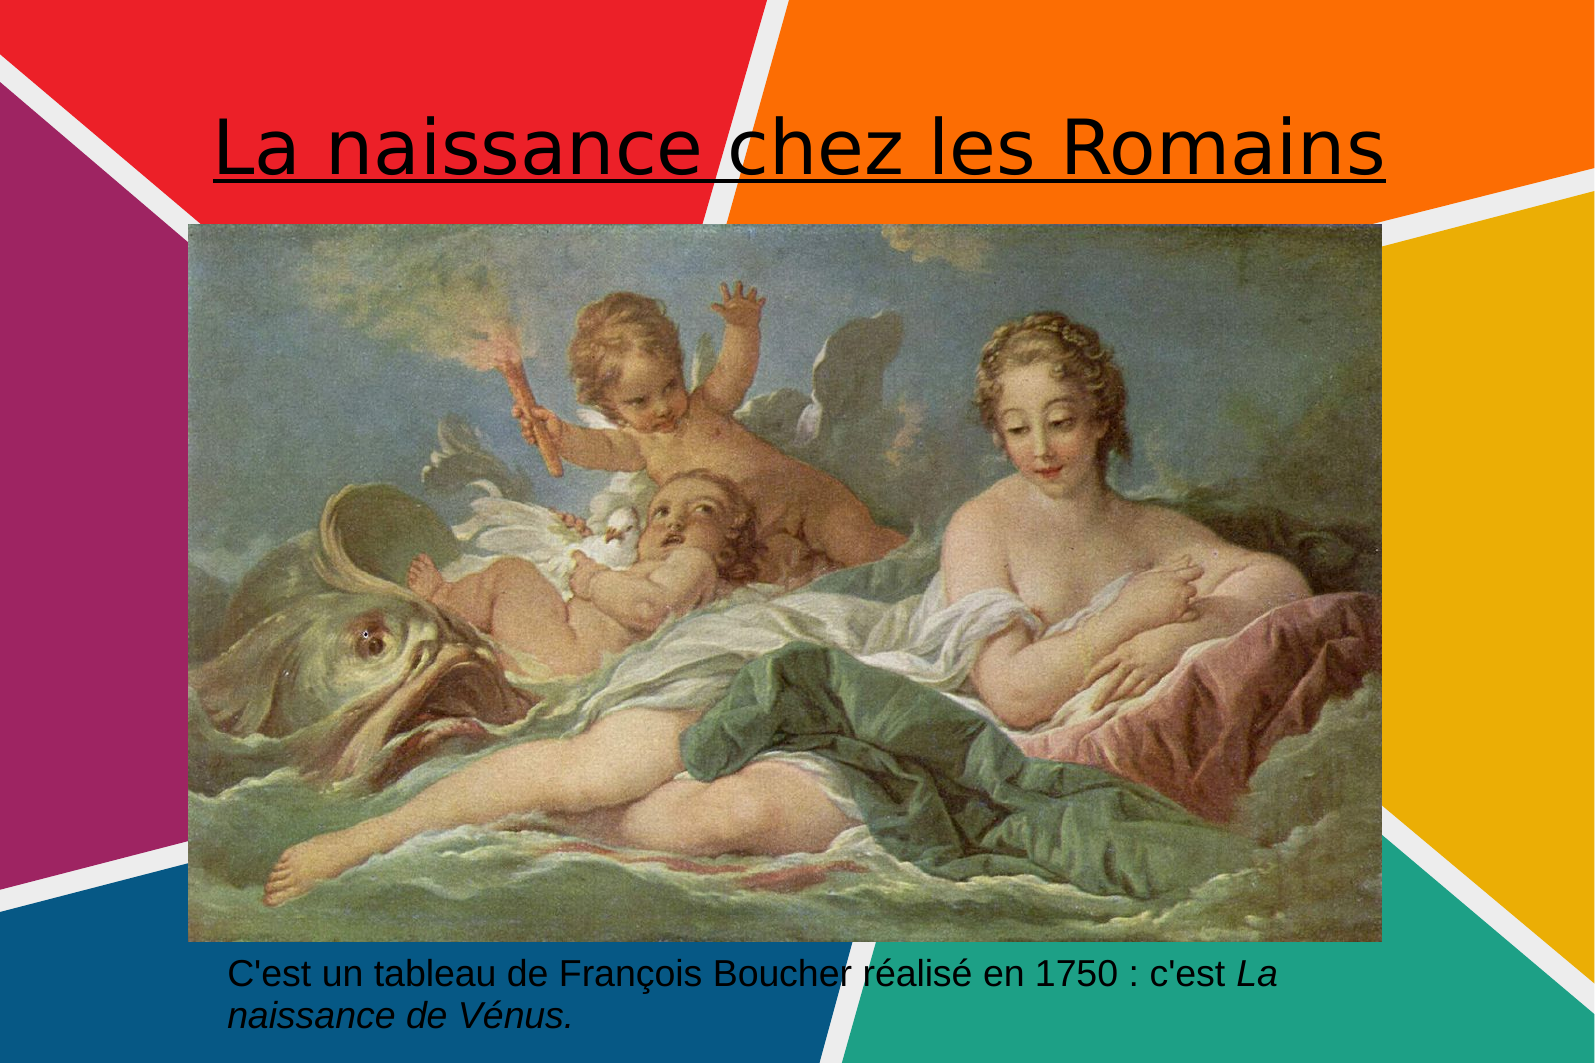

# La naissance chez les Romains
C'est un tableau de François Boucher réalisé en 1750 : c'est La naissance de Vénus.